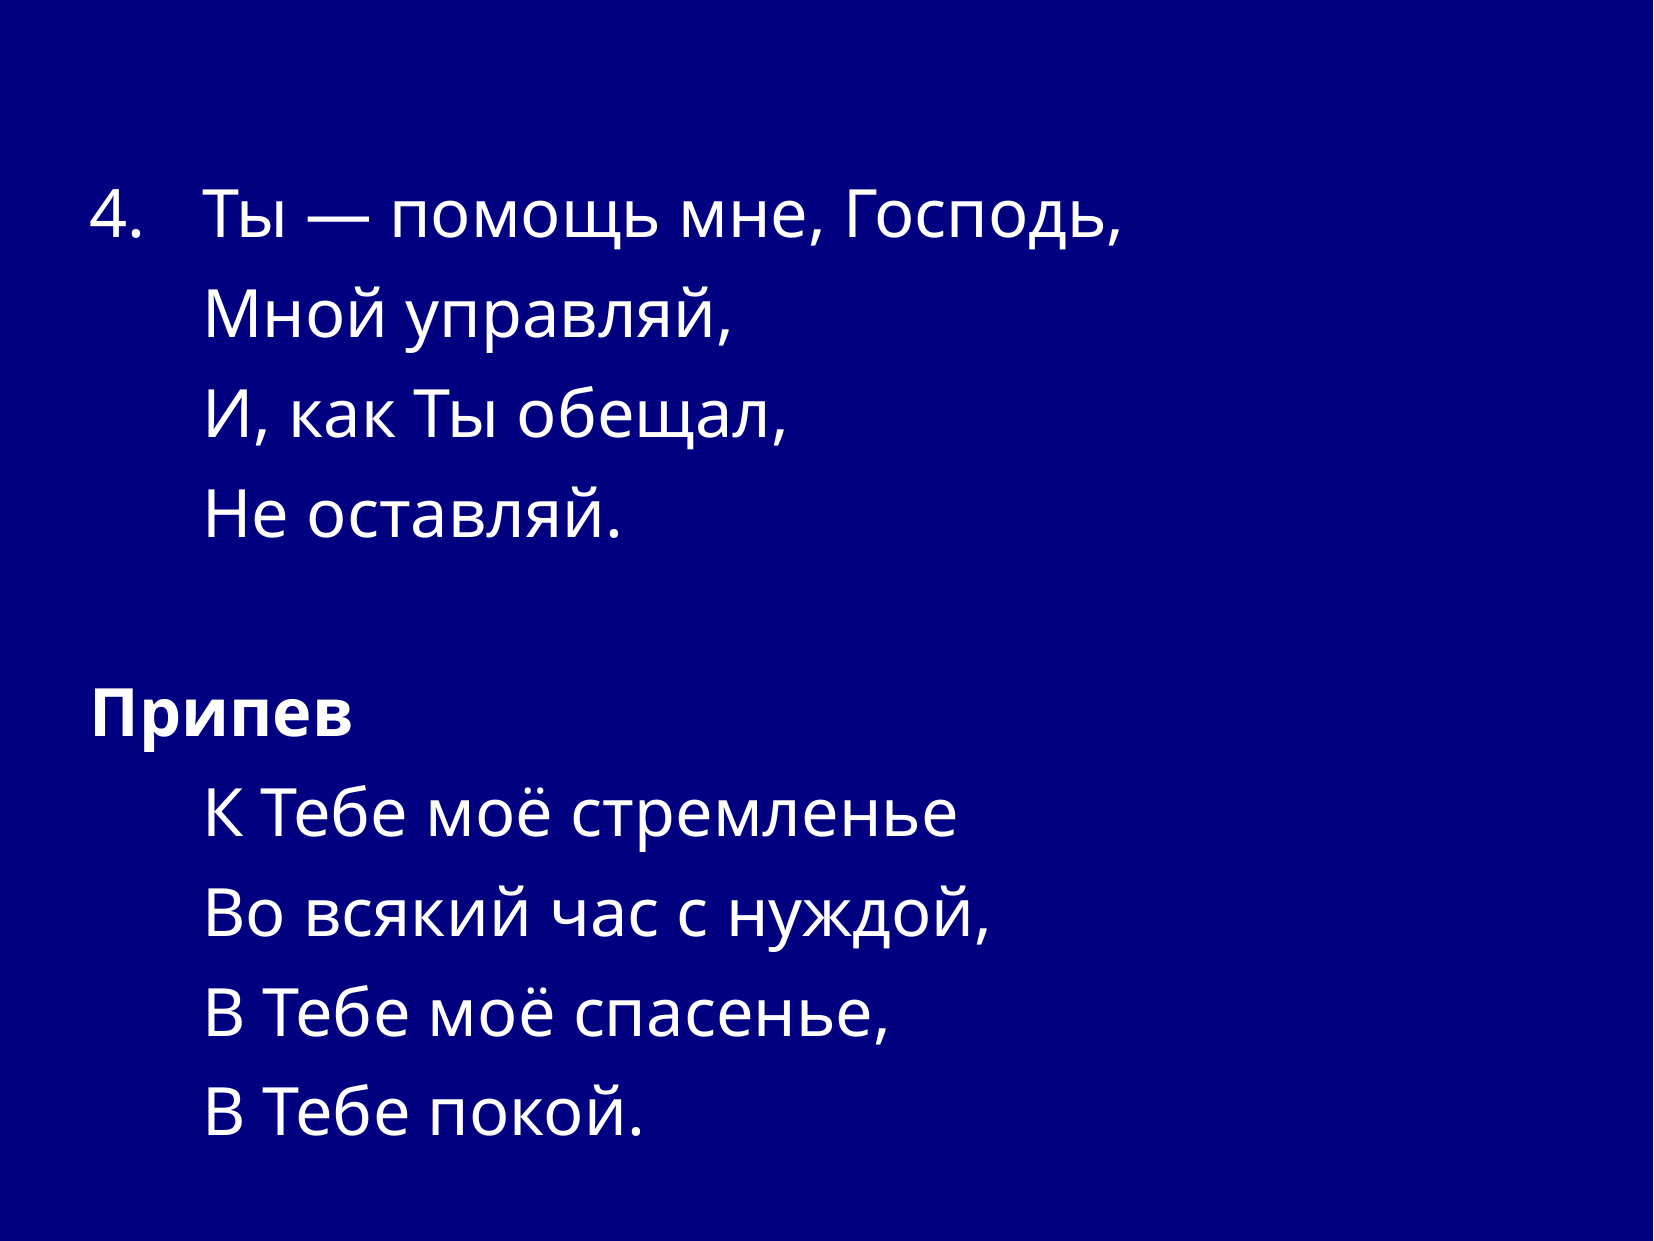

4.	Ты — помощь мне, Господь,
	Мной управляй,
	И, как Ты обещал,
	Не оставляй.
Припев
	К Тебе моё стремленье
	Во всякий час с нуждой,
	В Тебе моё спасенье,
	В Тебе покой.